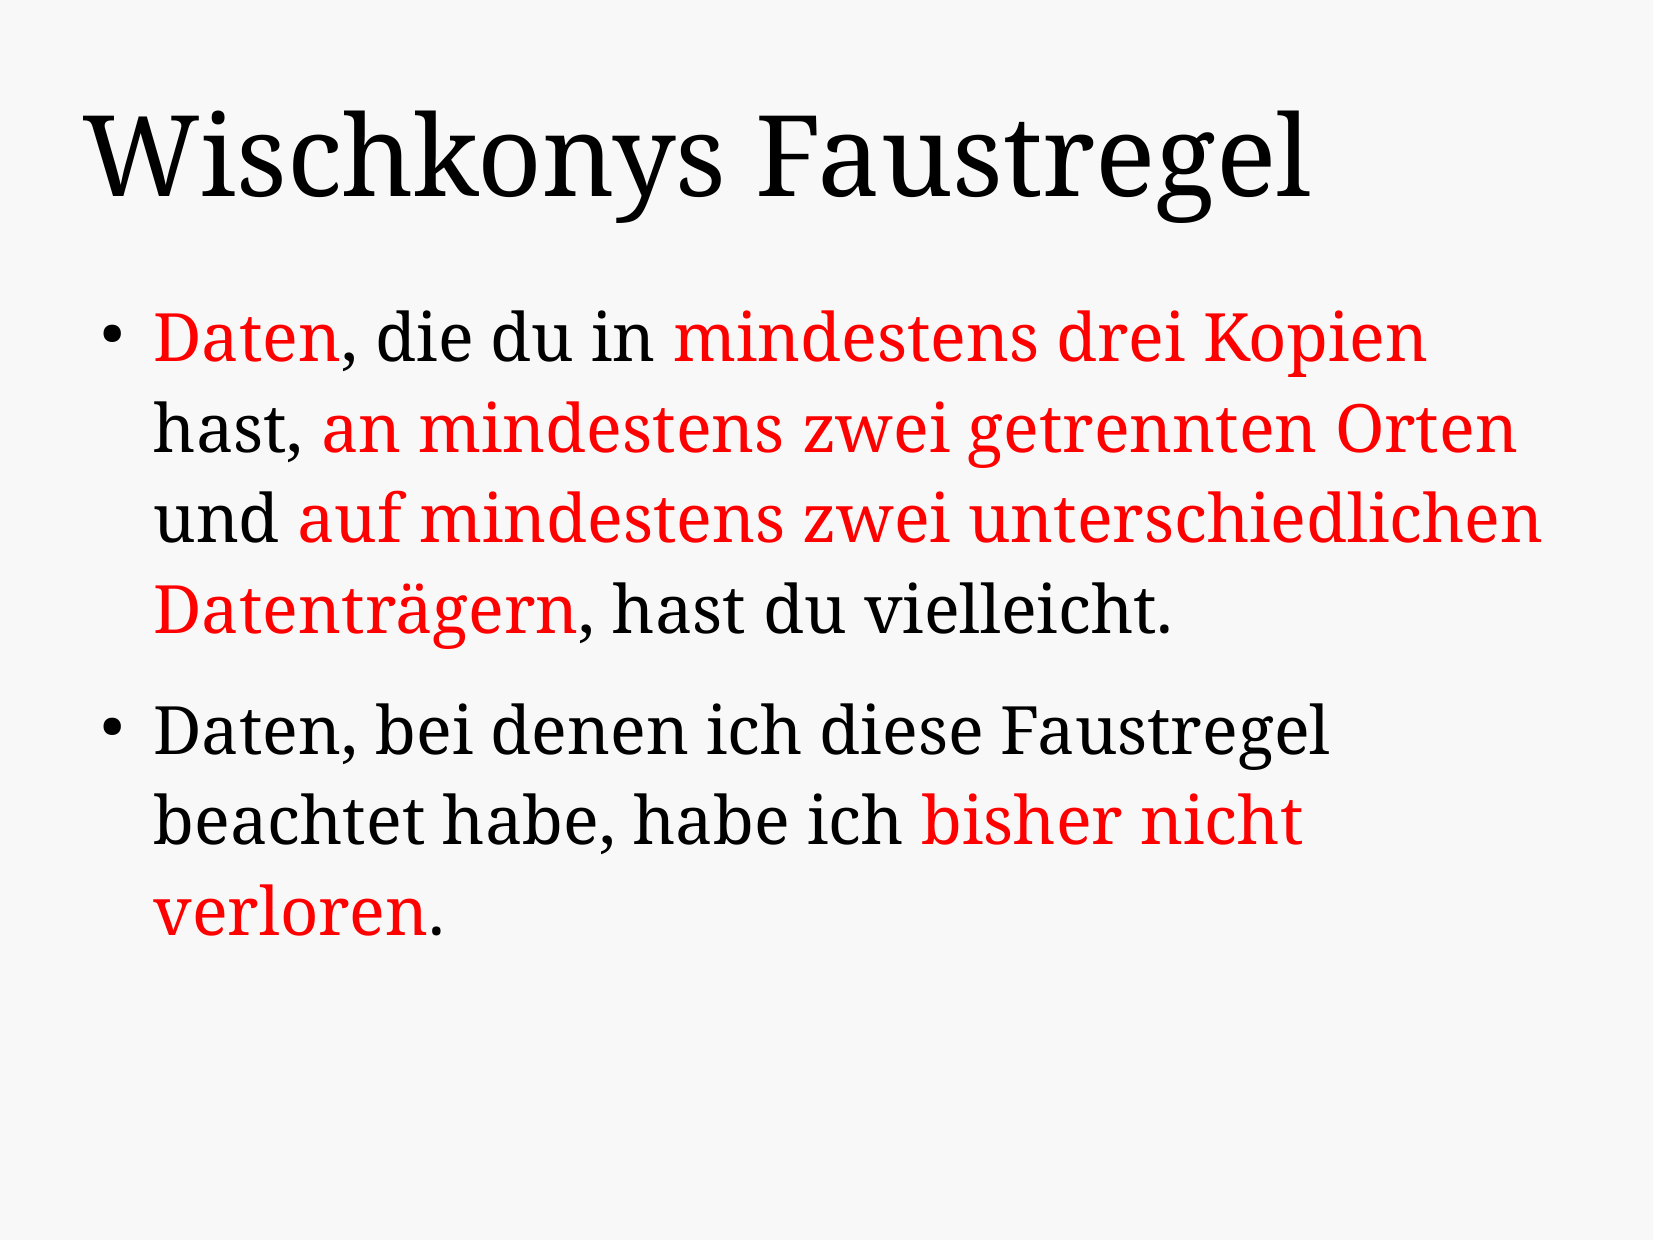

# Wischkonys Faustregel
Daten, die du in mindestens drei Kopien hast, an mindestens zwei getrennten Orten und auf mindestens zwei unterschiedlichen Datenträgern, hast du vielleicht.
Daten, bei denen ich diese Faustregel beachtet habe, habe ich bisher nicht verloren.